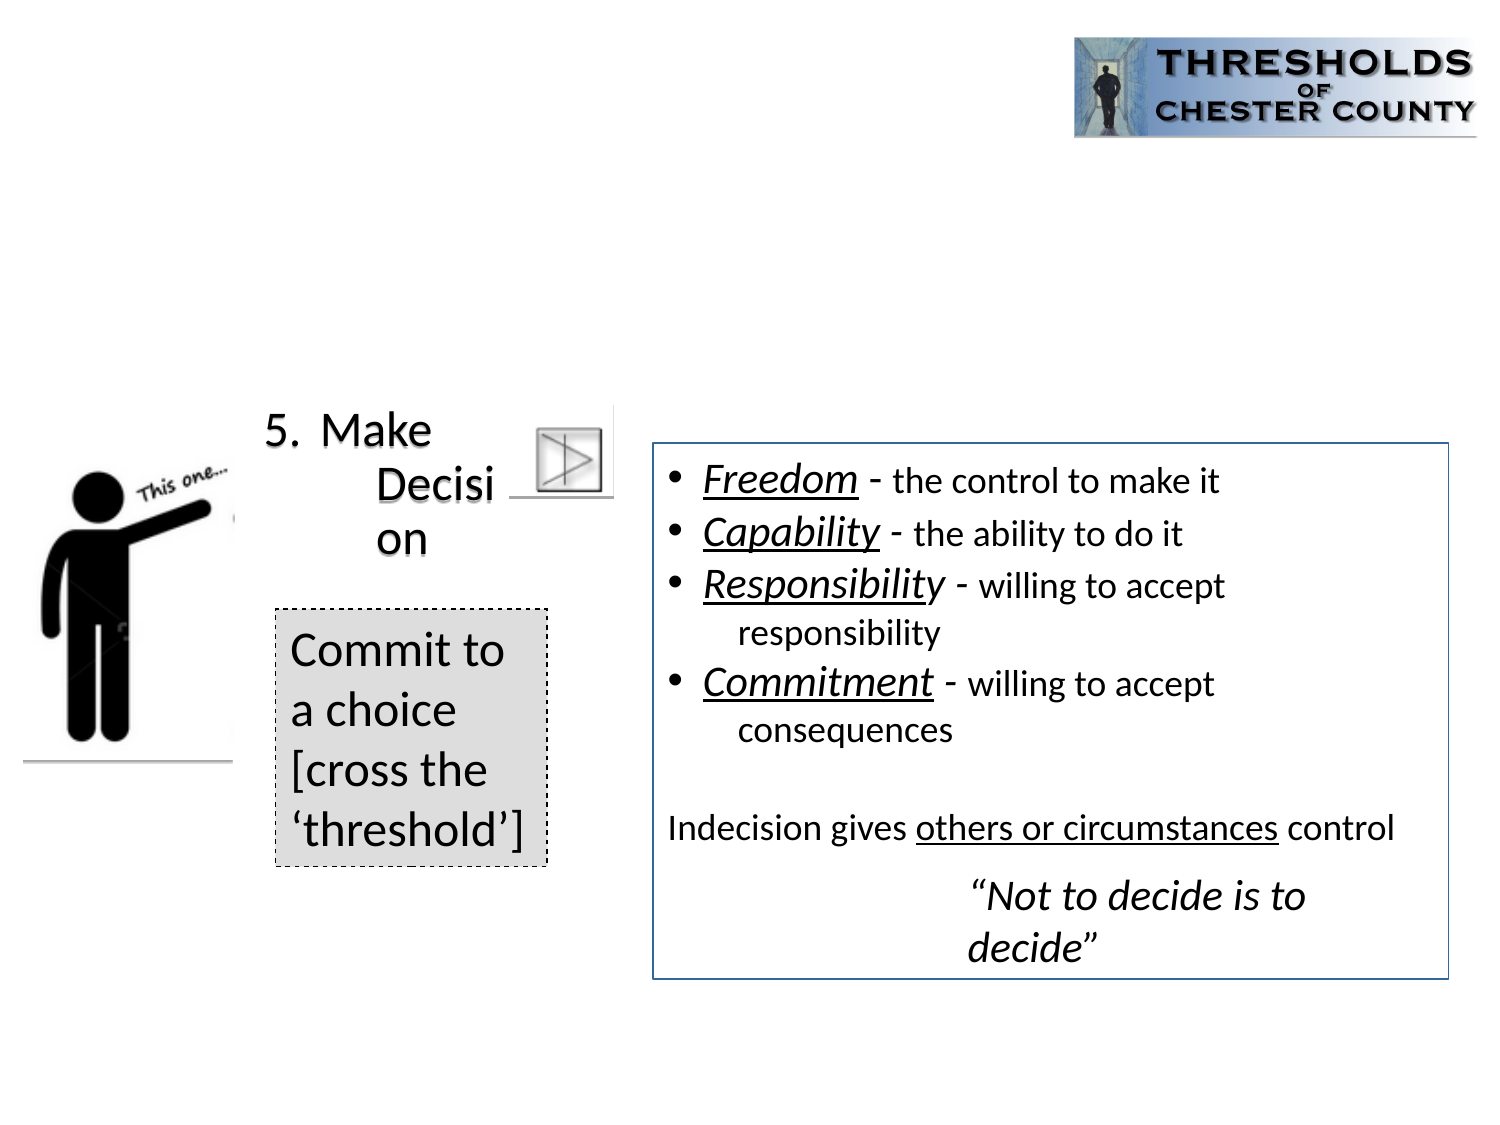

# Make Decision
Freedom - the control to make it
Capability - the ability to do it
Responsibility - willing to accept responsibility
Commitment - willing to accept consequences
Indecision gives others or circumstances control
“Not to decide is to decide”
Commit to a choice [cross the ‘threshold’]